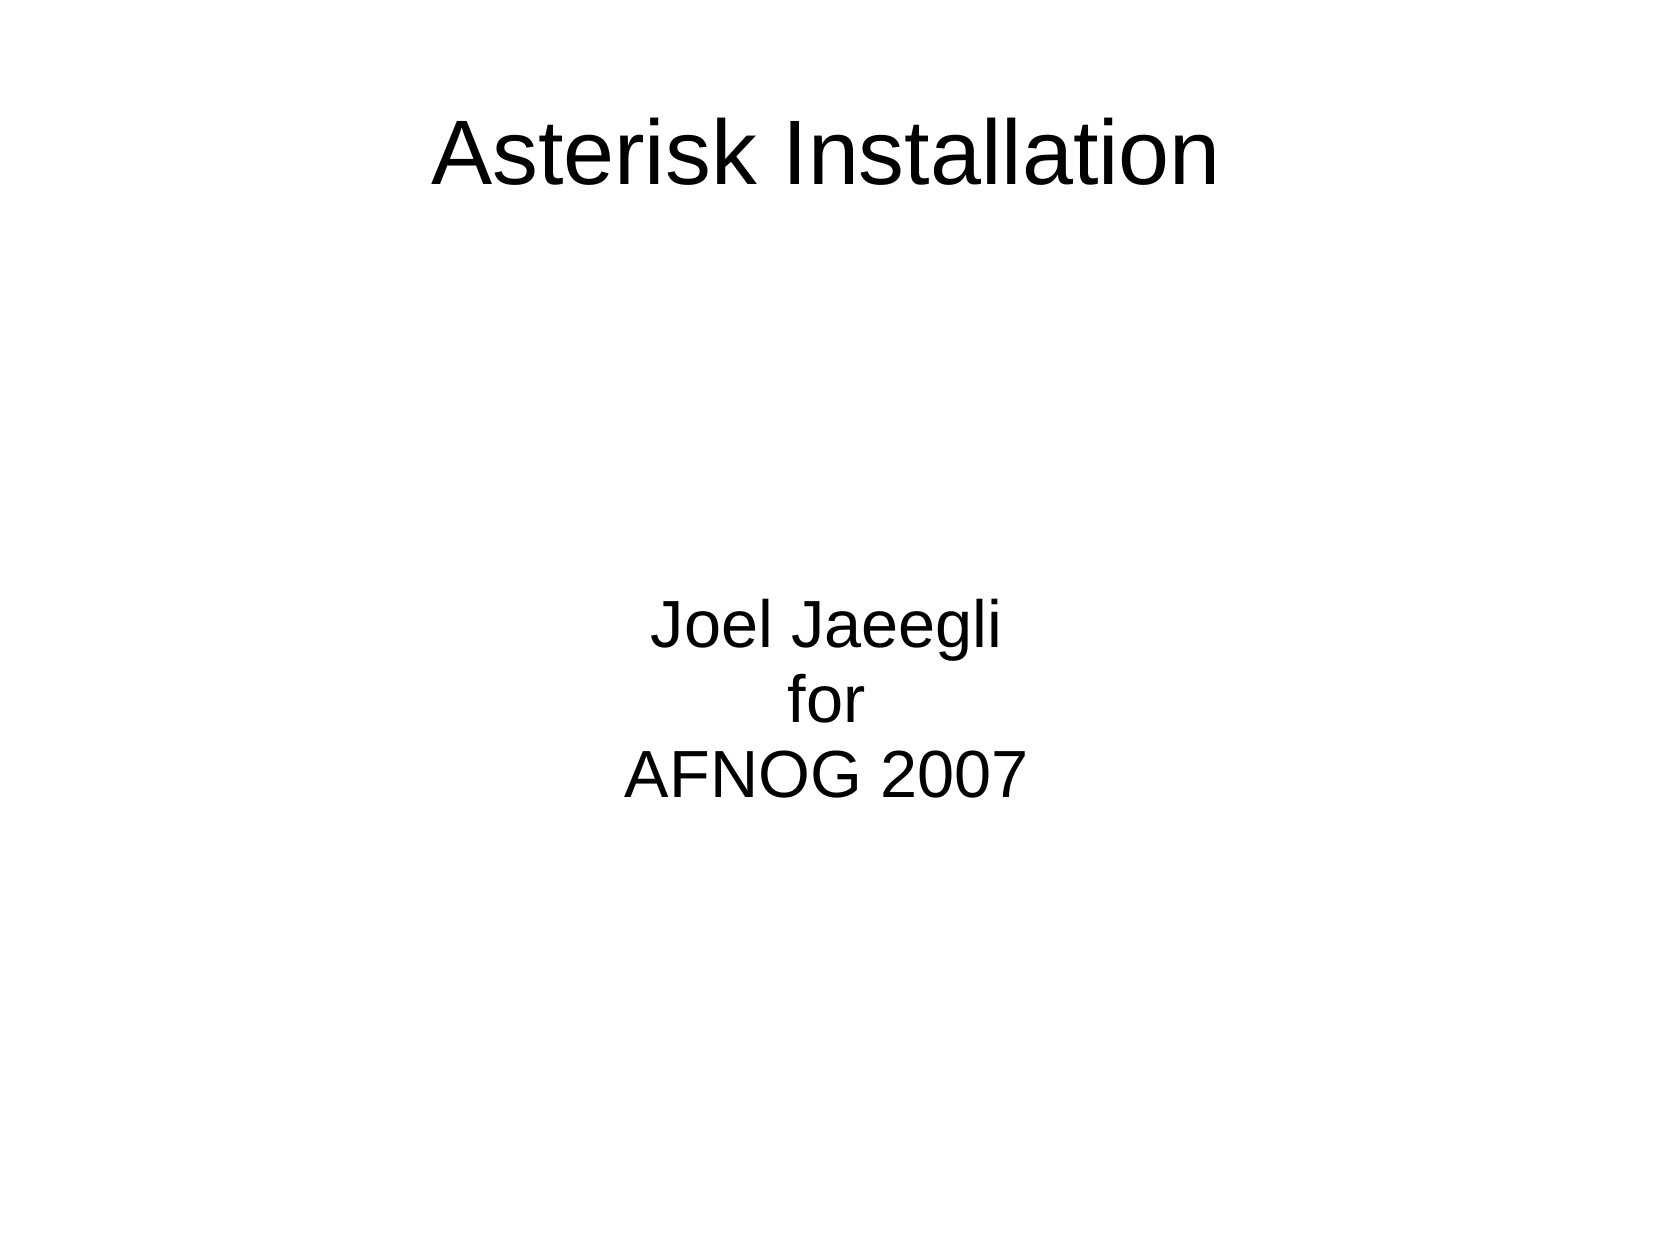

# Asterisk Installation
Joel Jaeegli
for
AFNOG 2007